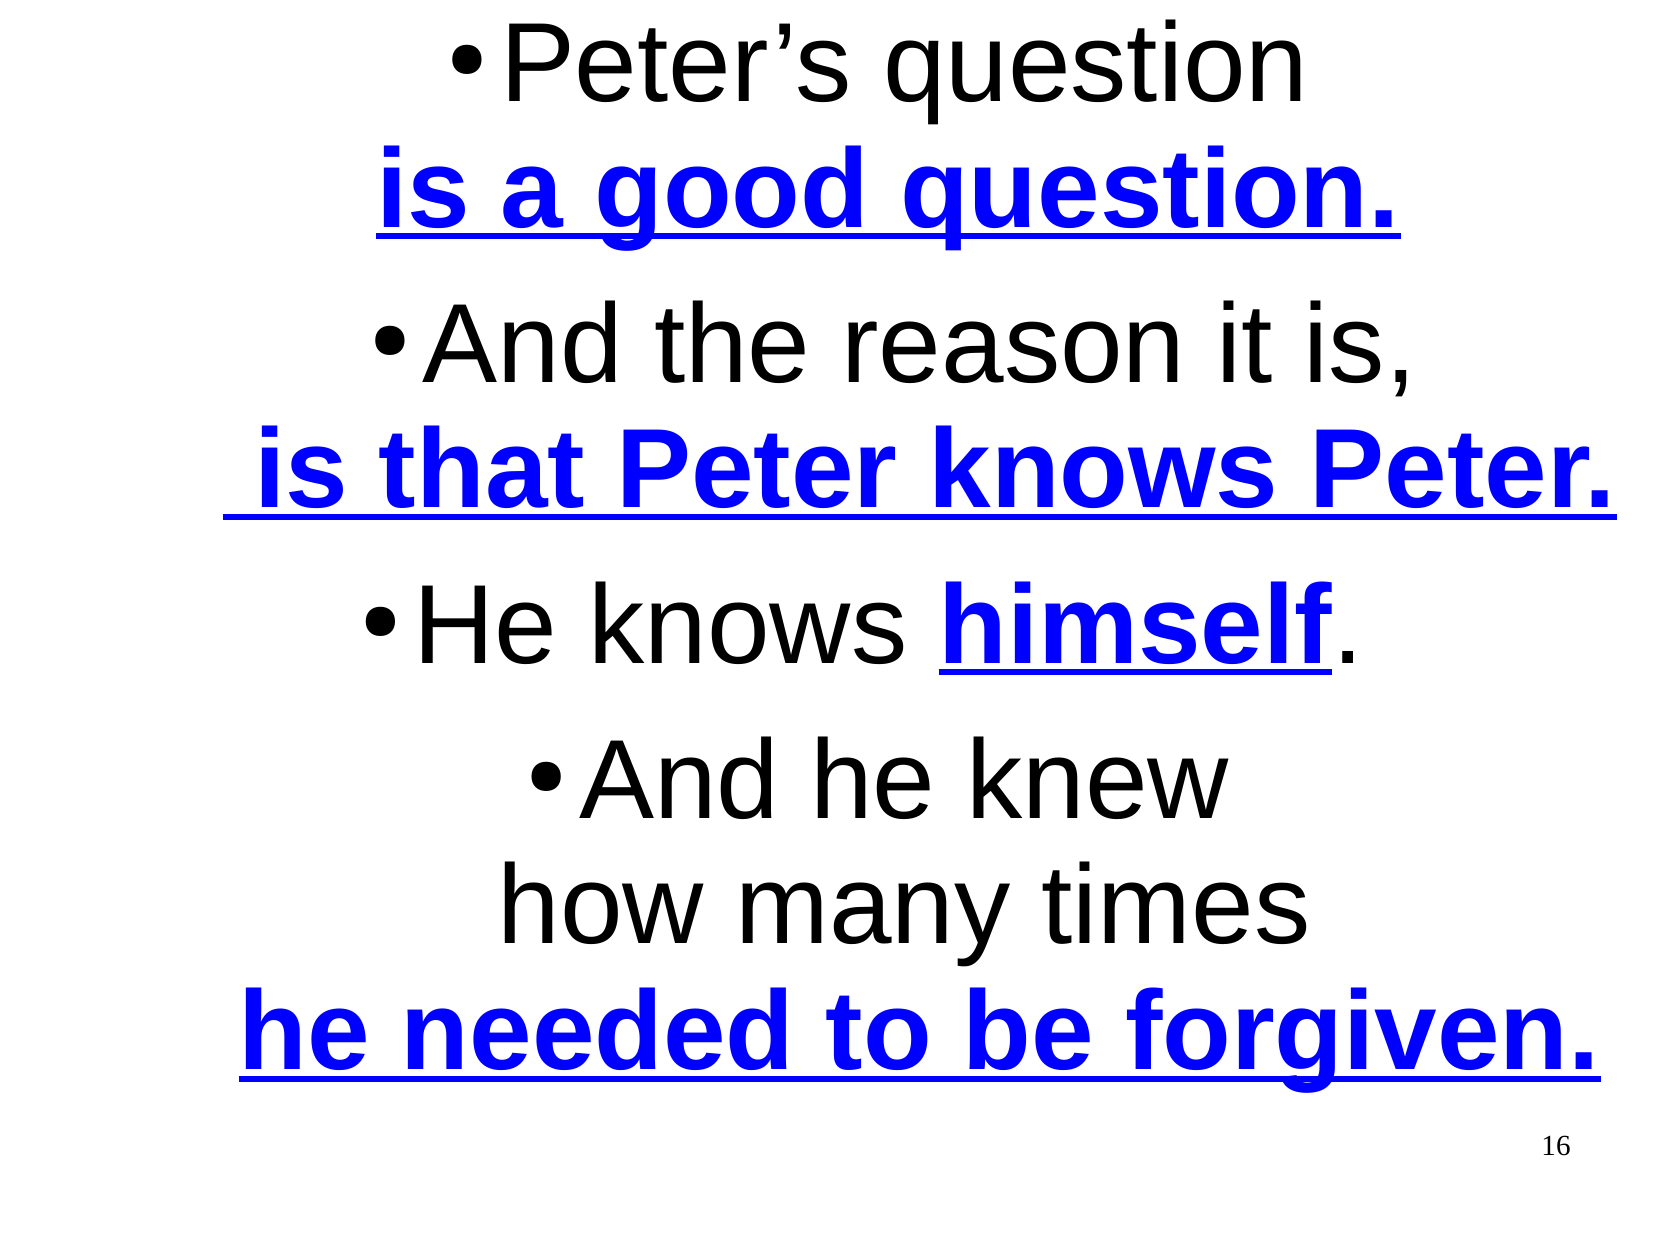

# Peter’s question is a good question.
And the reason it is,
 is that Peter knows Peter.
He knows himself.
And he knew
how many times
he needed to be forgiven.
16